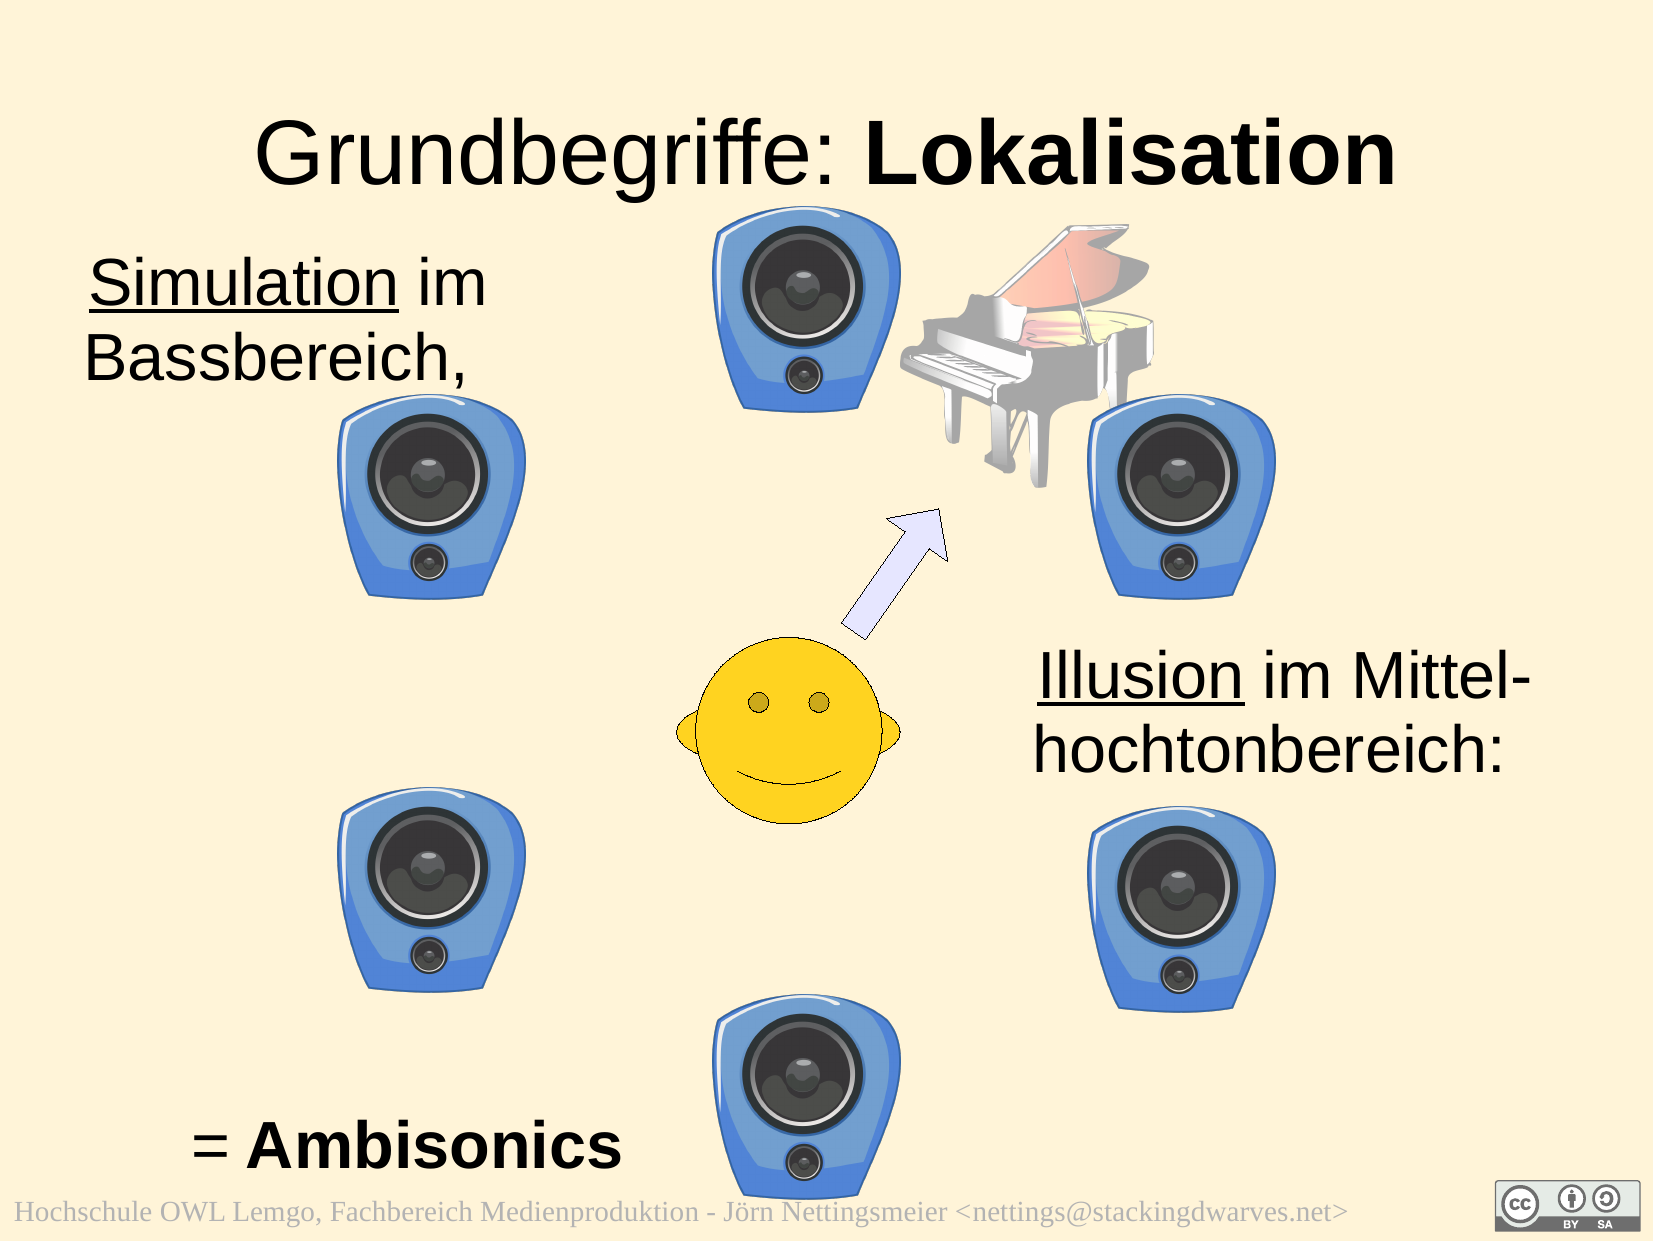

Grundbegriffe: Lokalisation
# Simulation im Bassbereich,
Illusion im Mittel-
 hochtonbereich:
= Ambisonics